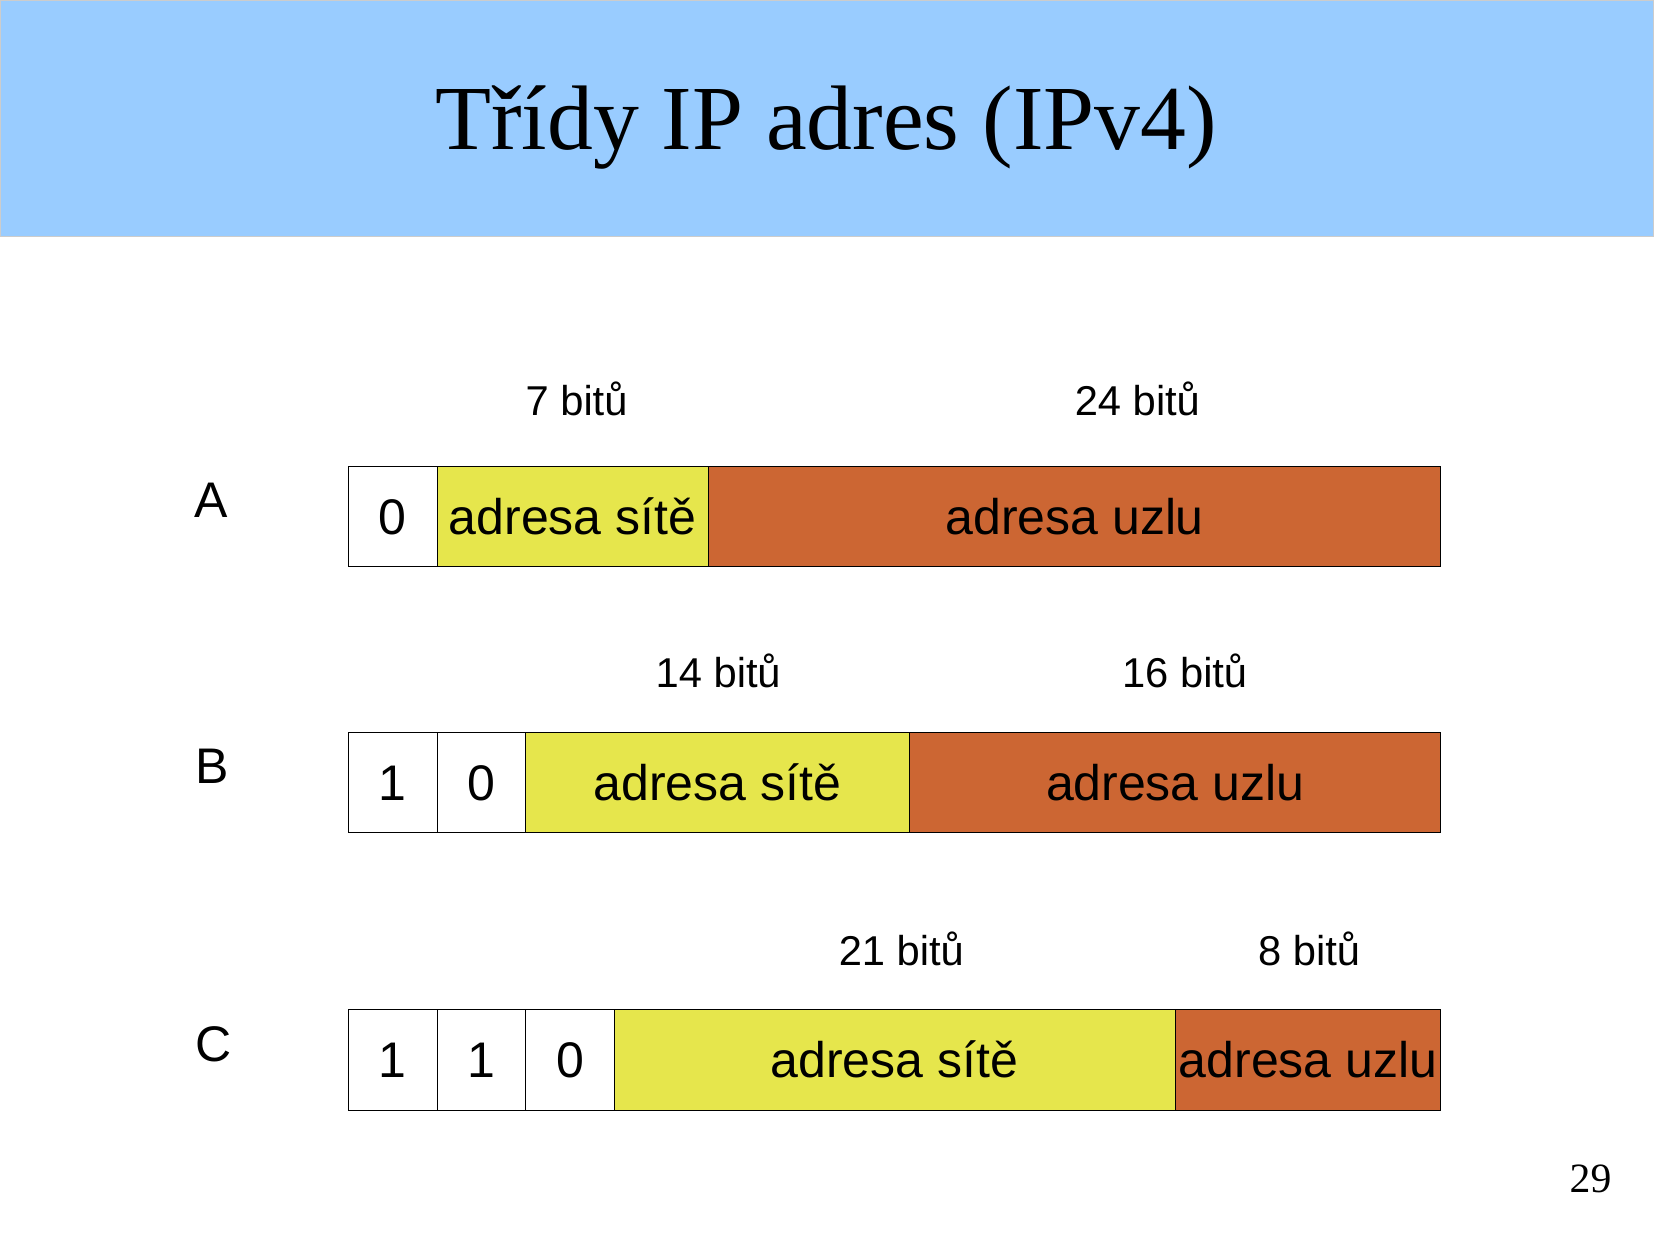

# Třídy IP adres (IPv4)
7 bitů
24 bitů
0
adresa sítě
adresa uzlu
A
16 bitů
14 bitů
1
0
adresa sítě
adresa uzlu
B
21 bitů
8 bitů
1
1
0
adresa sítě
adresa uzlu
C